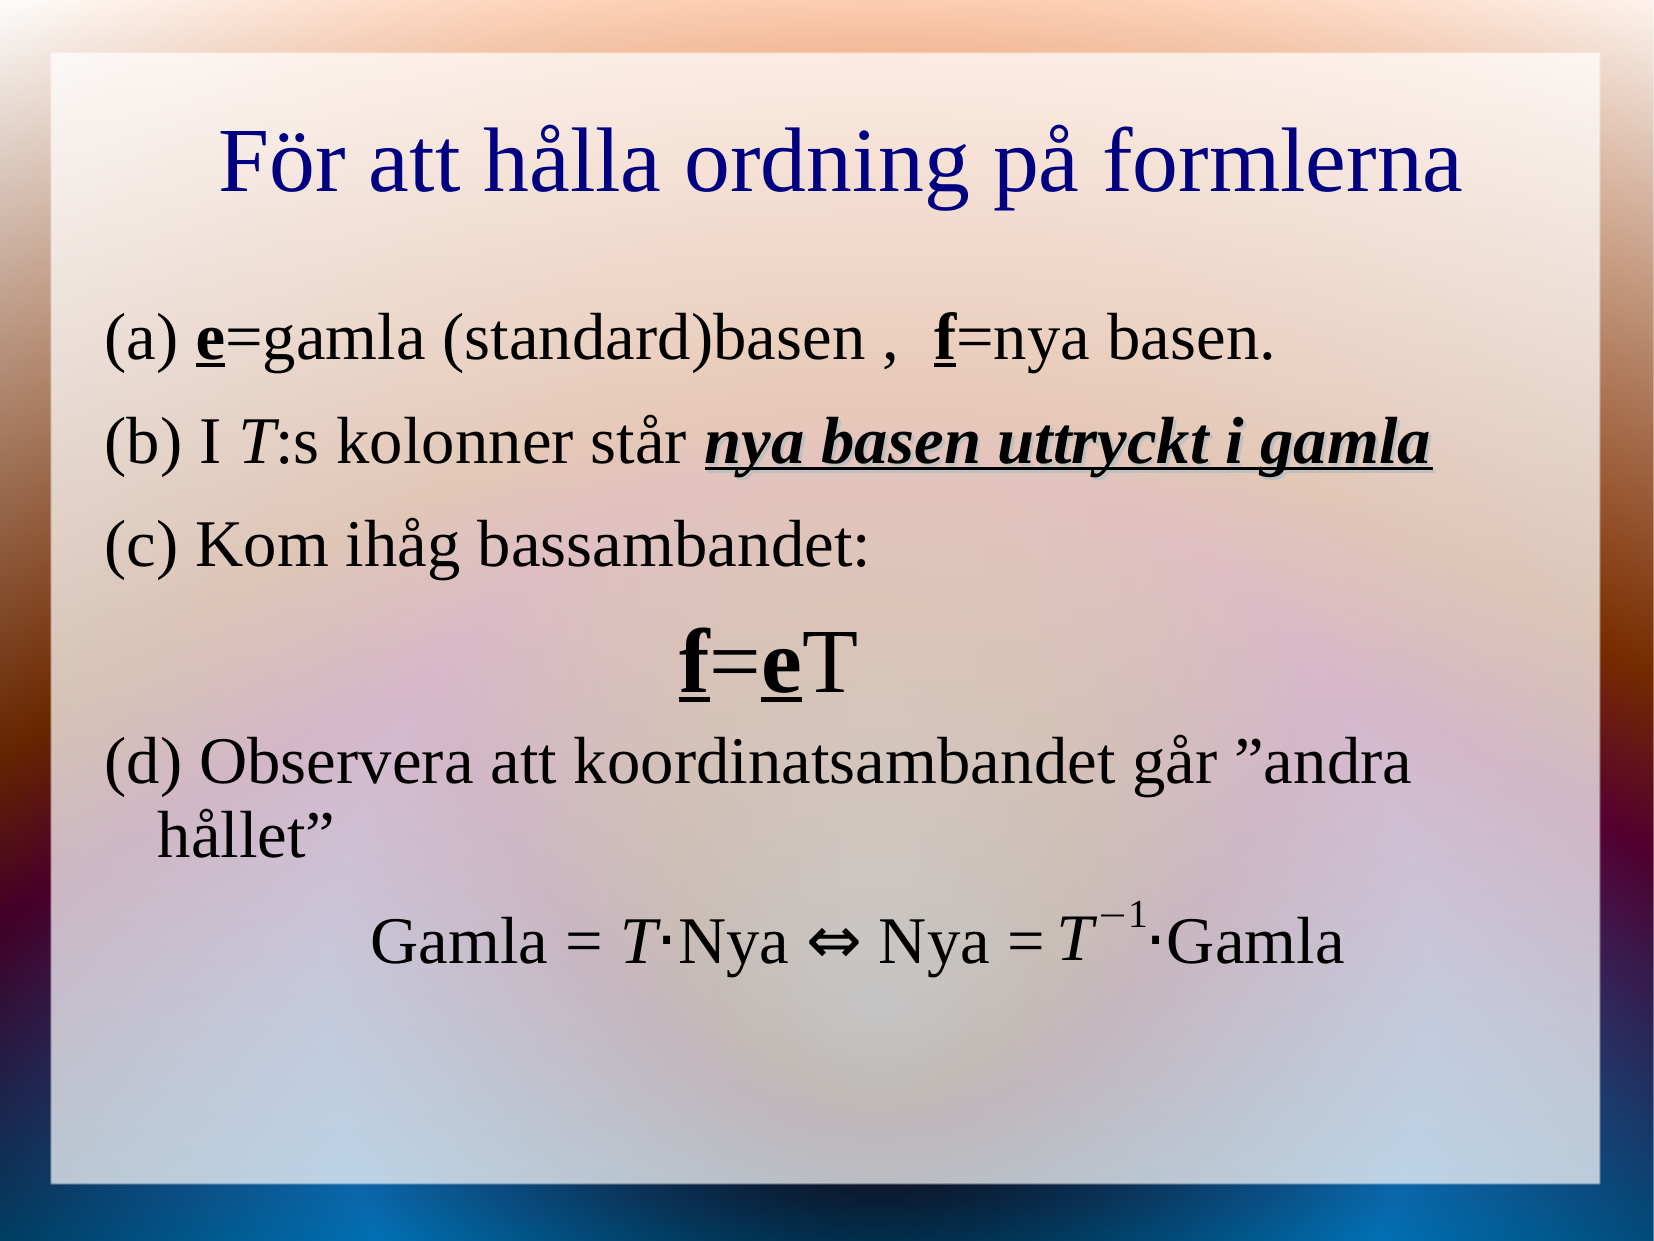

# För att hålla ordning på formlerna
 e=gamla (standard)basen , f=nya basen.
 I T:s kolonner står nya basen uttryckt i gamla
 Kom ihåg bassambandet:
f=eT
 Observera att koordinatsambandet går ”andra hållet”
Gamla = T·Nya ⇔ Nya = ·Gamla